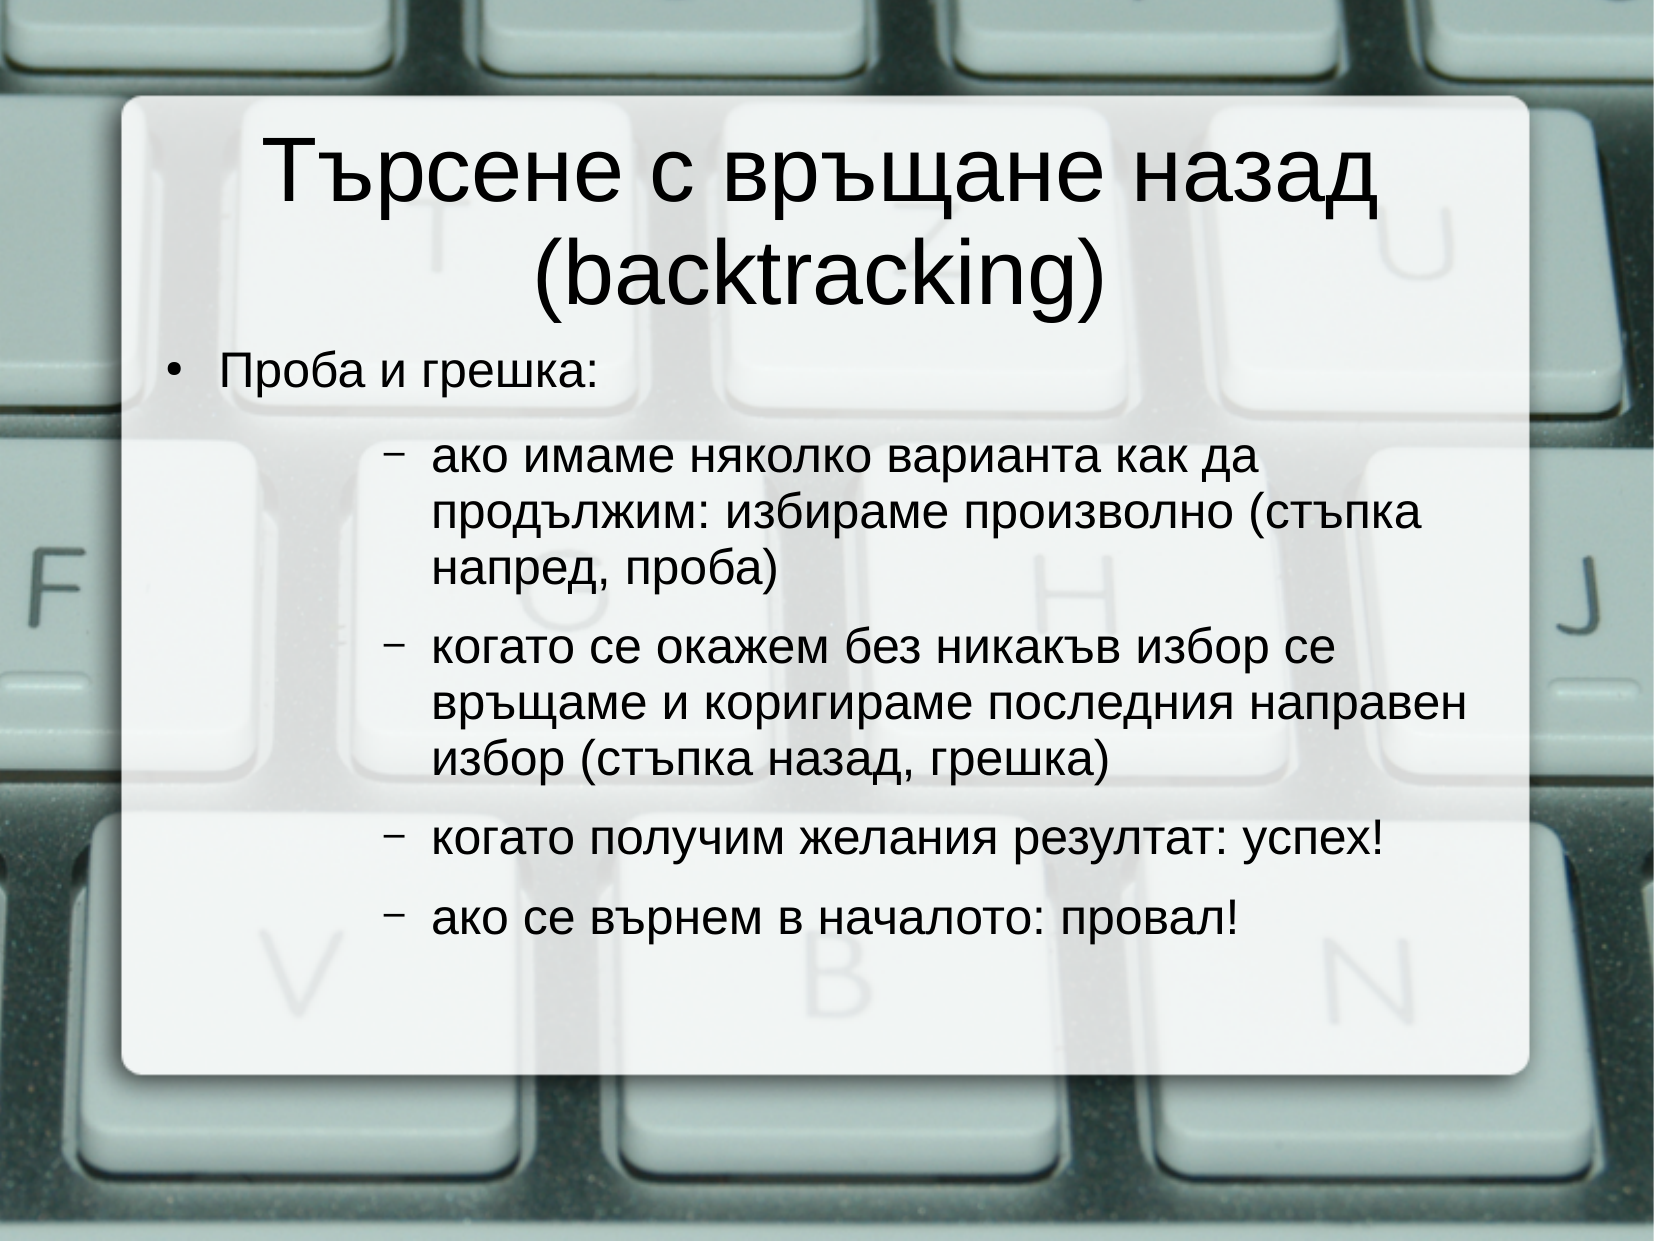

# Търсене с връщане назад (backtracking)
Проба и грешка:
ако имаме няколко варианта как да продължим: избираме произволно (стъпка напред, проба)
когато се окажем без никакъв избор се връщаме и коригираме последния направен избор (стъпка назад, грешка)
когато получим желания резултат: успех!
ако се върнем в началото: провал!